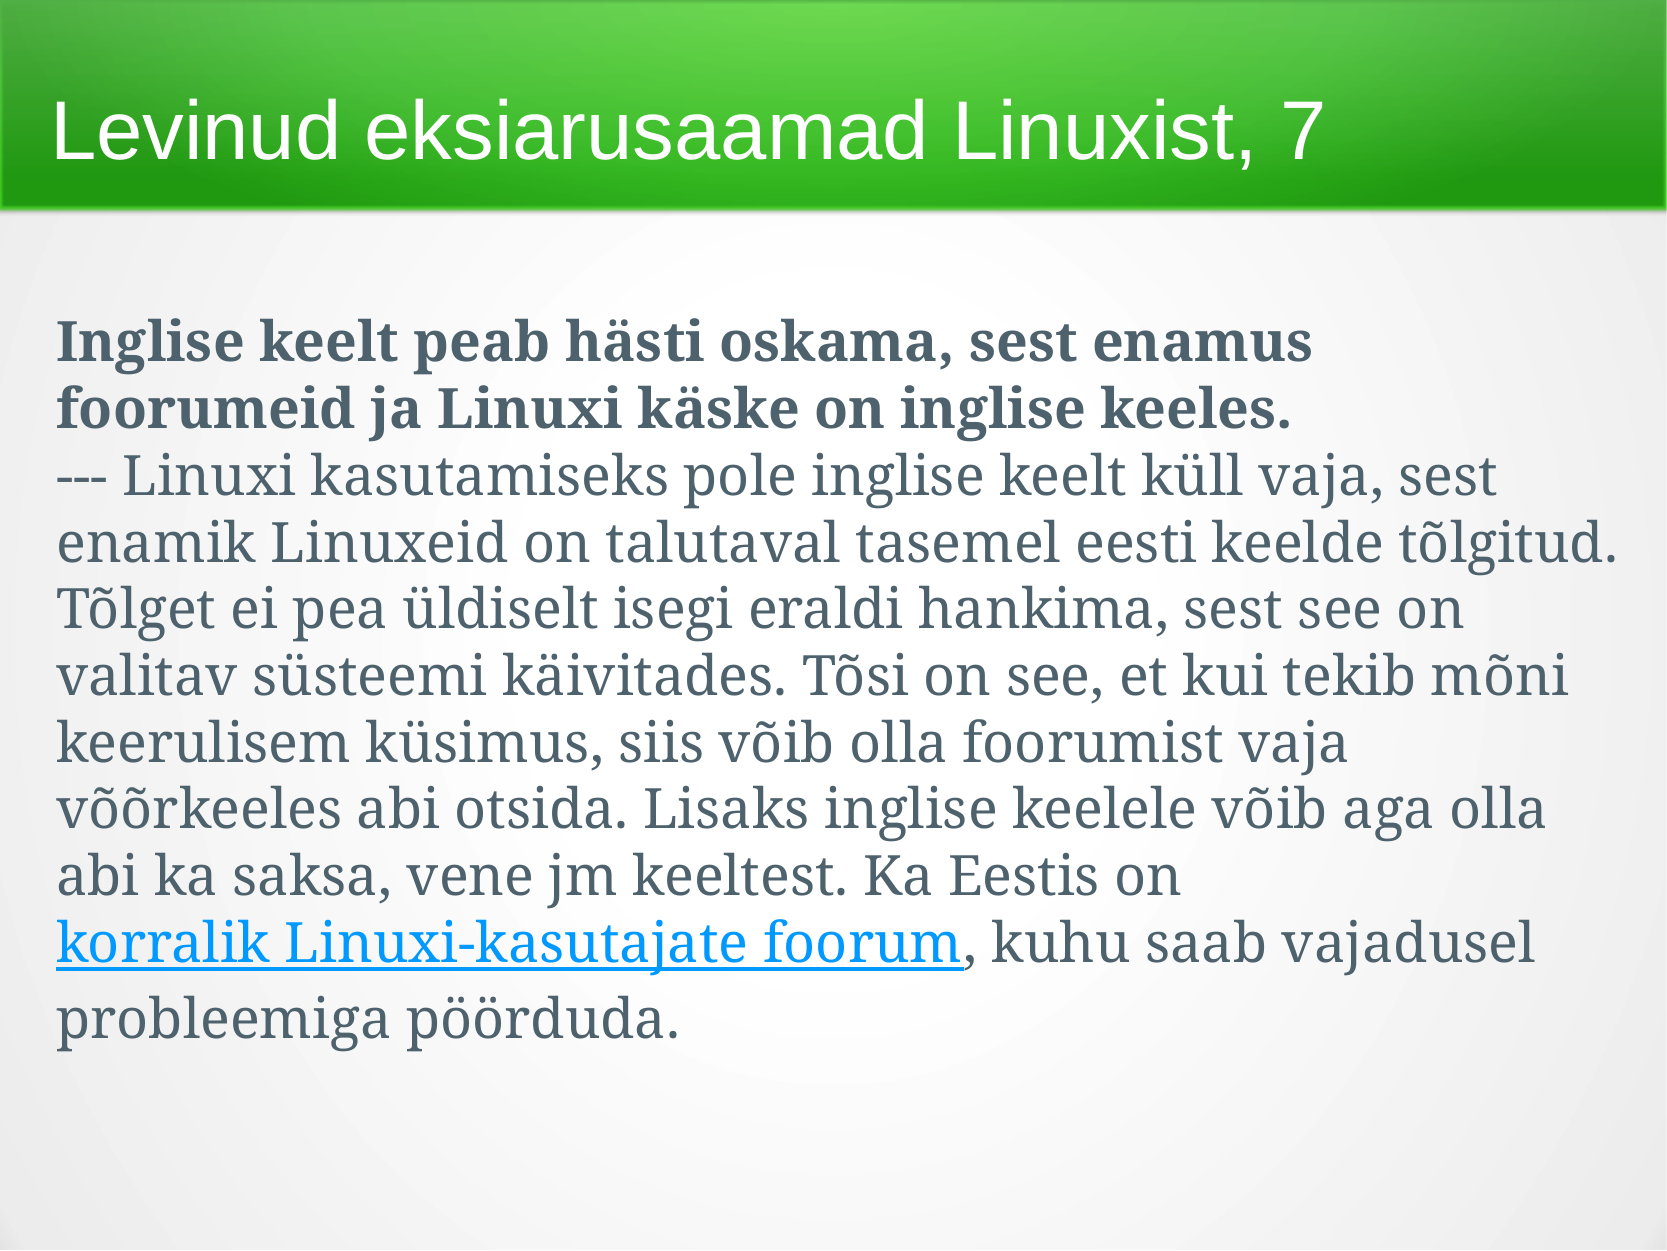

# Levinud eksiarusaamad Linuxist, 7
Inglise keelt peab hästi oskama, sest enamus foorumeid ja Linuxi käske on inglise keeles.
--- Linuxi kasutamiseks pole inglise keelt küll vaja, sest enamik Linuxeid on talutaval tasemel eesti keelde tõlgitud. Tõlget ei pea üldiselt isegi eraldi hankima, sest see on valitav süsteemi käivitades. Tõsi on see, et kui tekib mõni keerulisem küsimus, siis võib olla foorumist vaja võõrkeeles abi otsida. Lisaks inglise keelele võib aga olla abi ka saksa, vene jm keeltest. Ka Eestis on korralik Linuxi-kasutajate foorum, kuhu saab vajadusel probleemiga pöörduda.